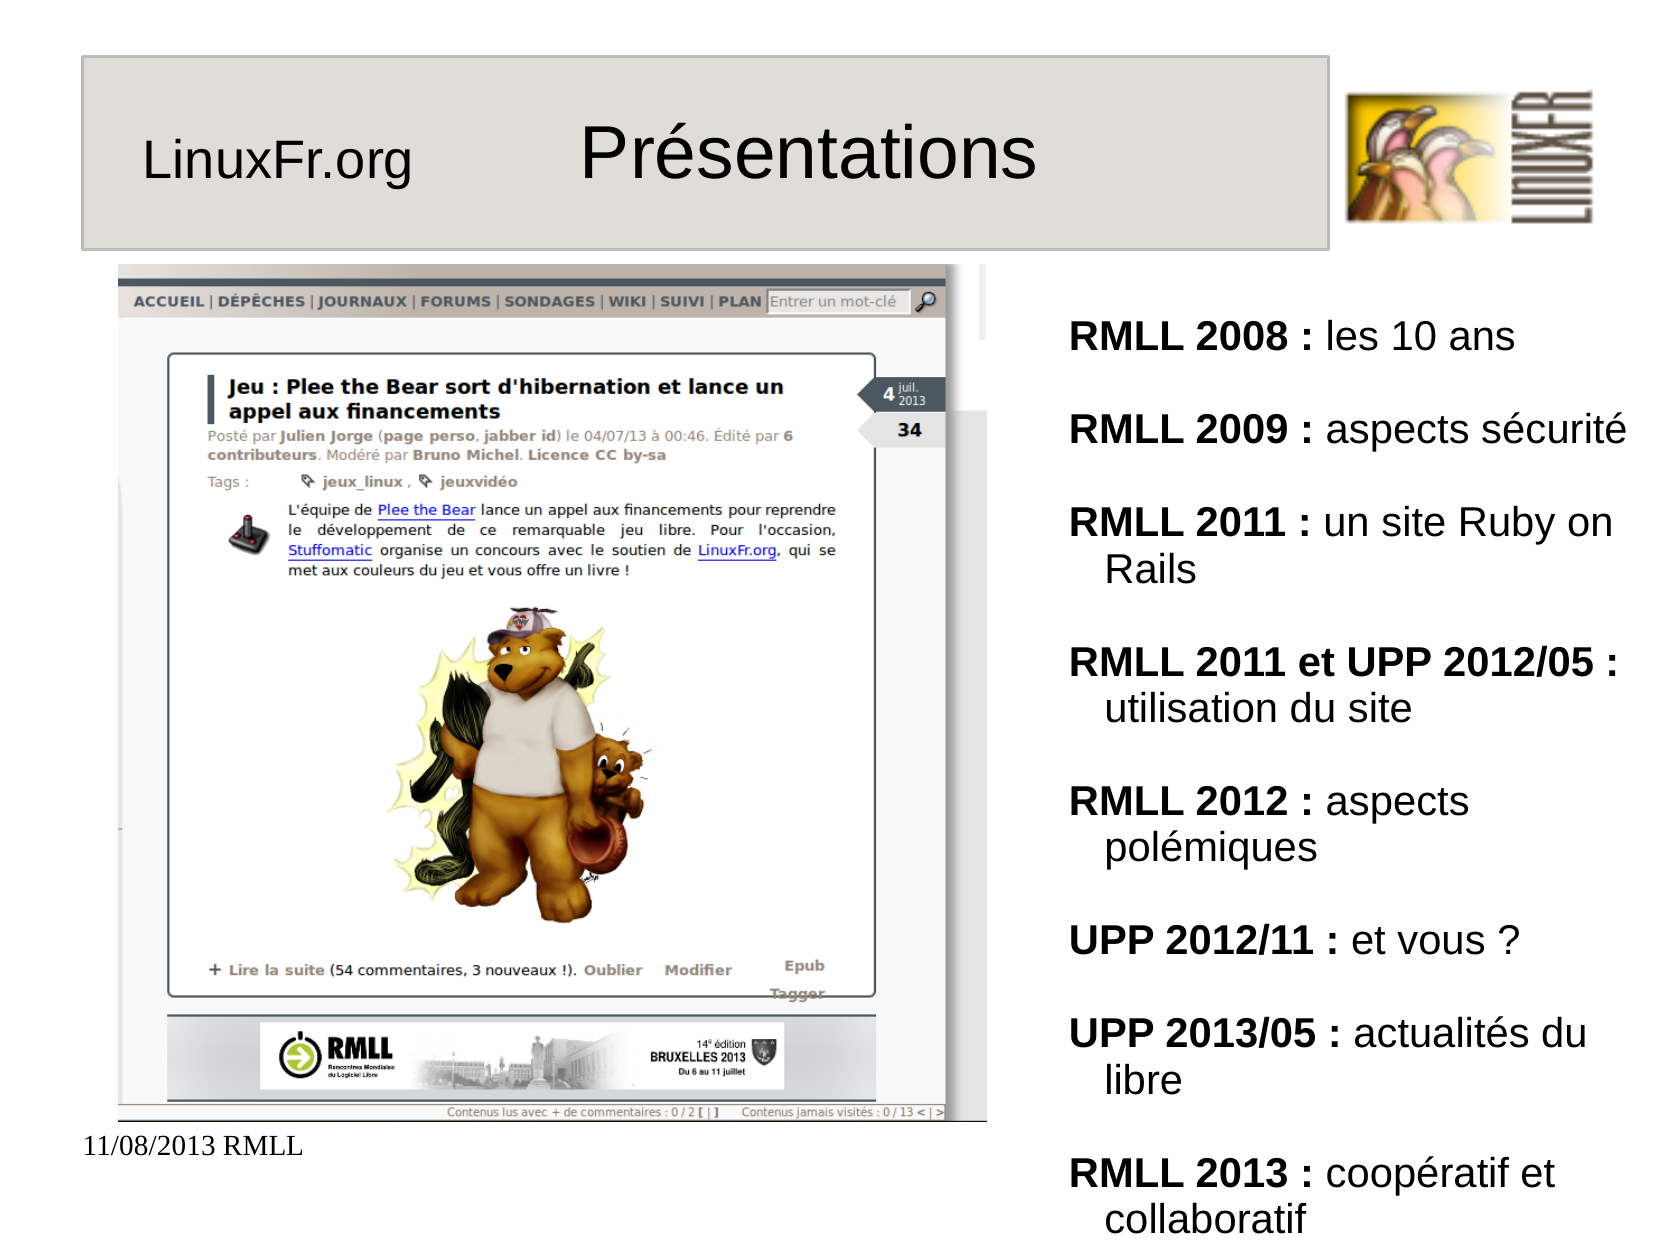

# LinuxFr.org Présentations
RMLL 2008 : les 10 ans
RMLL 2009 : aspects sécurité
RMLL 2011 : un site Ruby on Rails
RMLL 2011 et UPP 2012/05 : utilisation du site
RMLL 2012 : aspects polémiques
UPP 2012/11 : et vous ?
UPP 2013/05 : actualités du libre
RMLL 2013 : coopératif et collaboratif